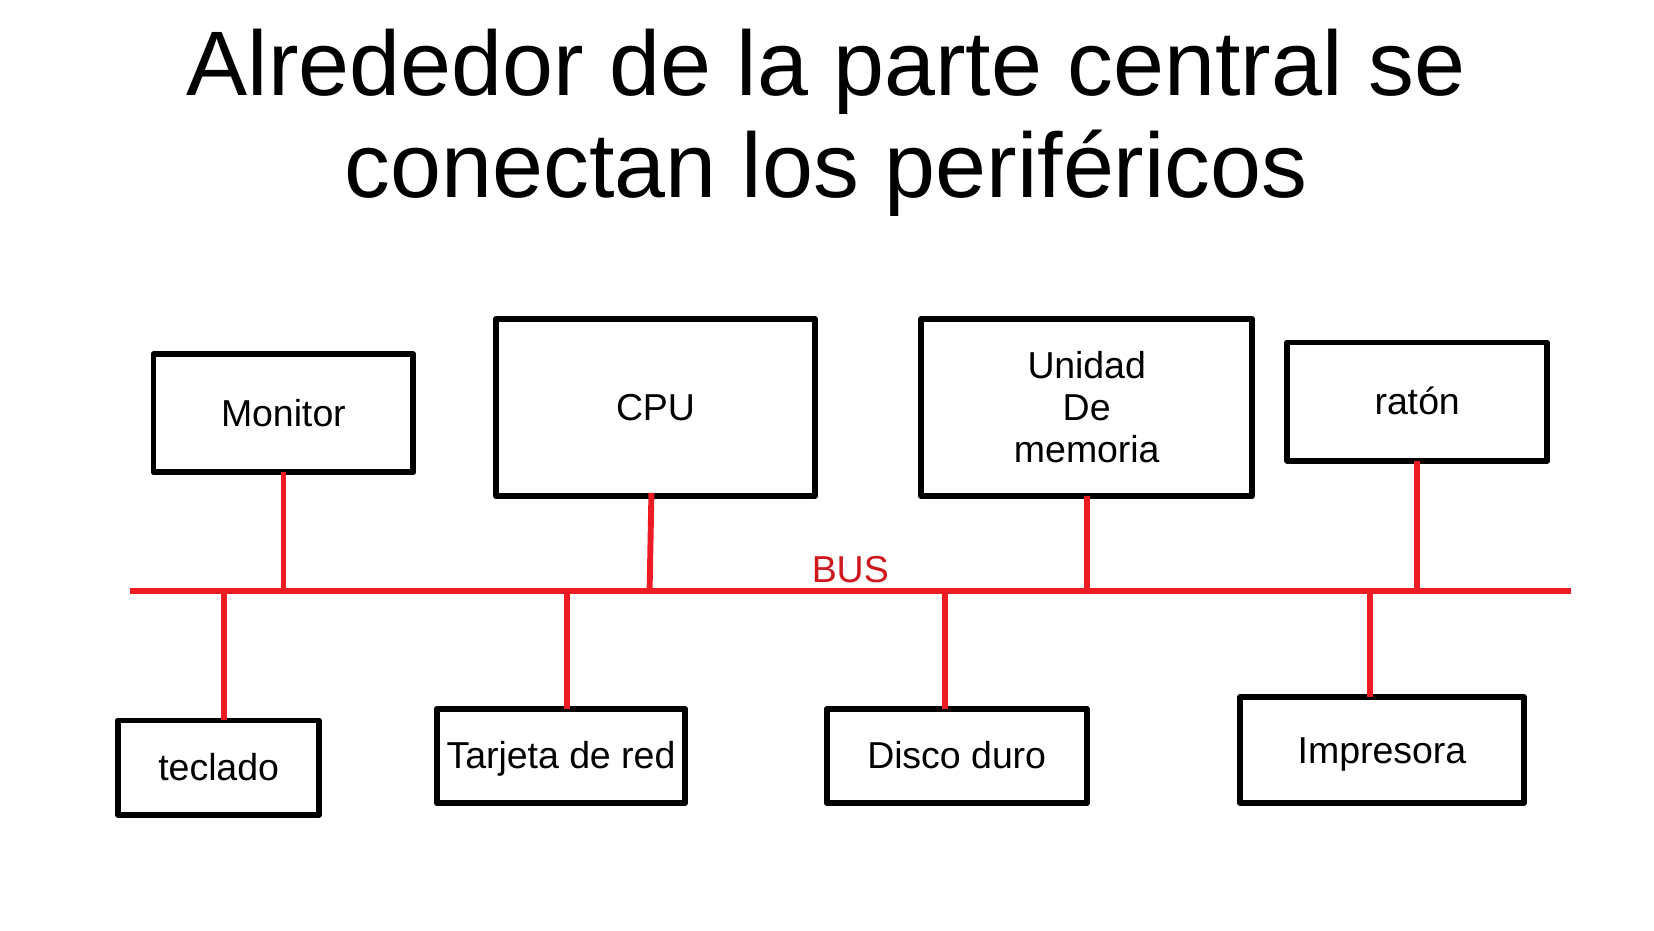

# Alrededor de la parte central se conectan los periféricos
CPU
Unidad
De
memoria
ratón
Monitor
BUS
Impresora
Tarjeta de red
Disco duro
teclado